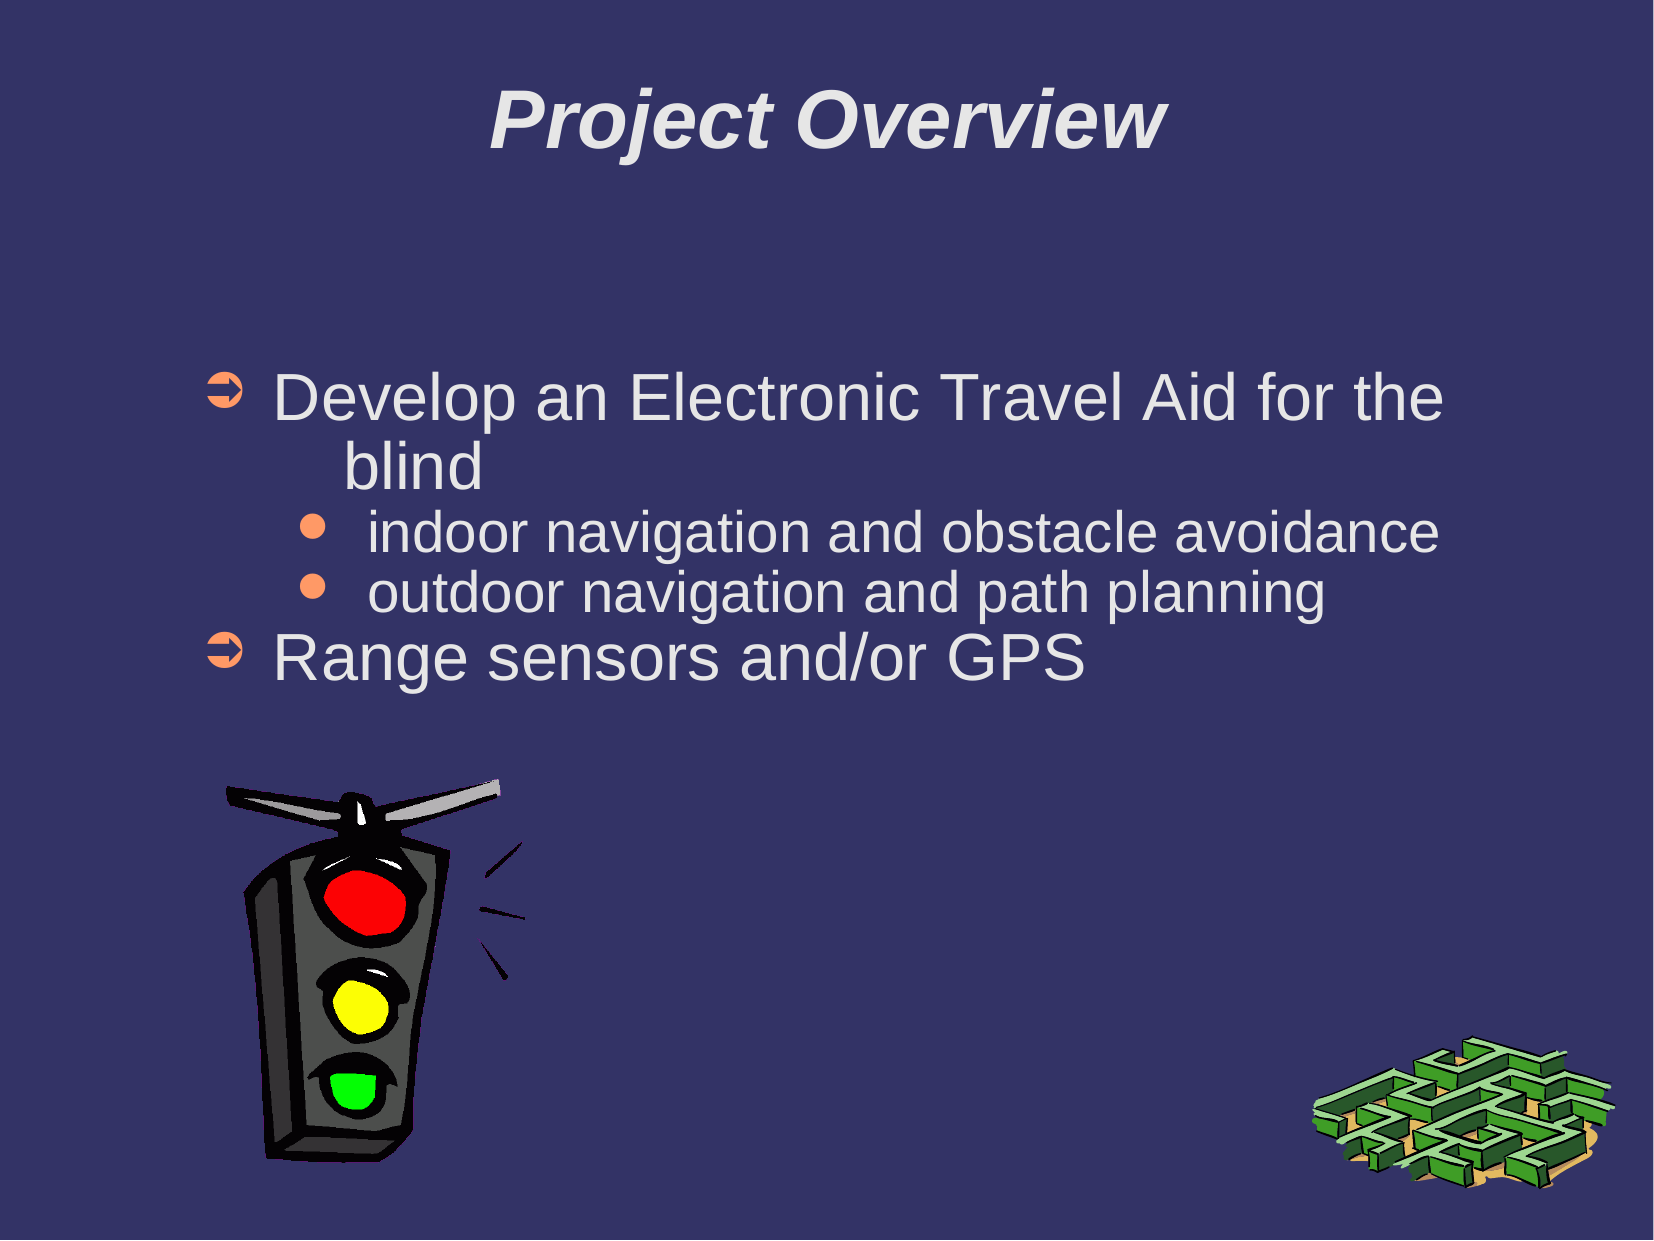

# Project Overview
Develop an Electronic Travel Aid for the blind
indoor navigation and obstacle avoidance
outdoor navigation and path planning
Range sensors and/or GPS